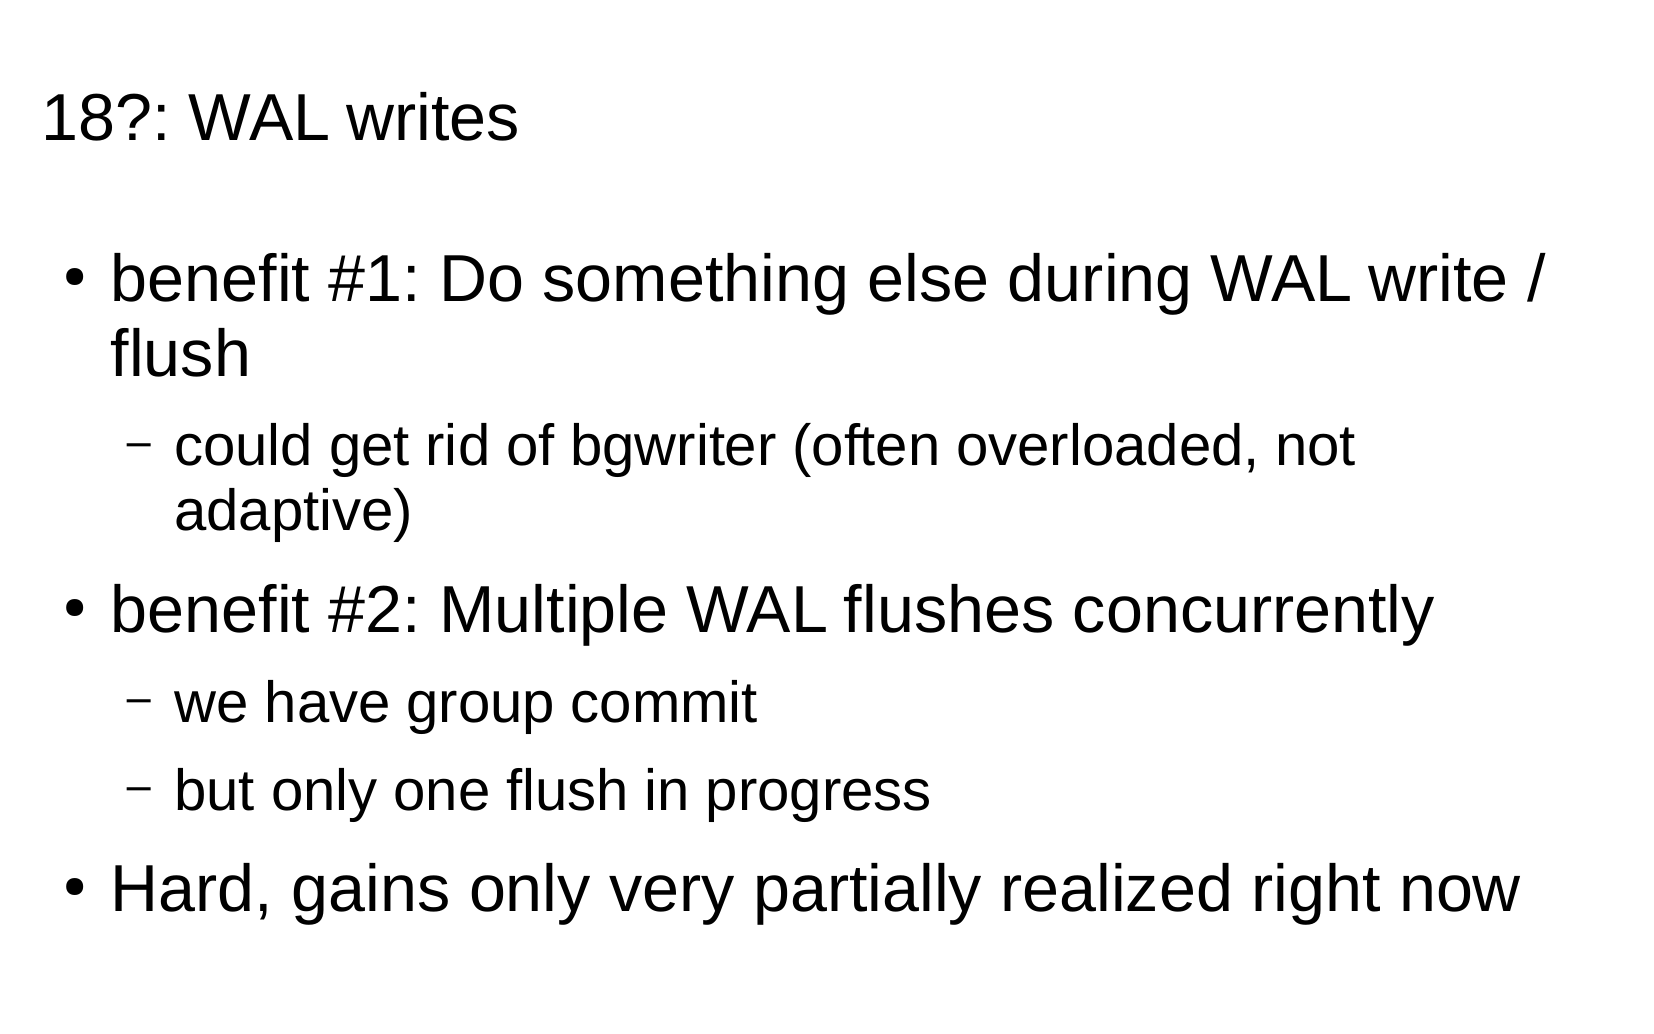

# 18?: WAL writes
benefit #1: Do something else during WAL write / flush
could get rid of bgwriter (often overloaded, not adaptive)
benefit #2: Multiple WAL flushes concurrently
we have group commit
but only one flush in progress
Hard, gains only very partially realized right now